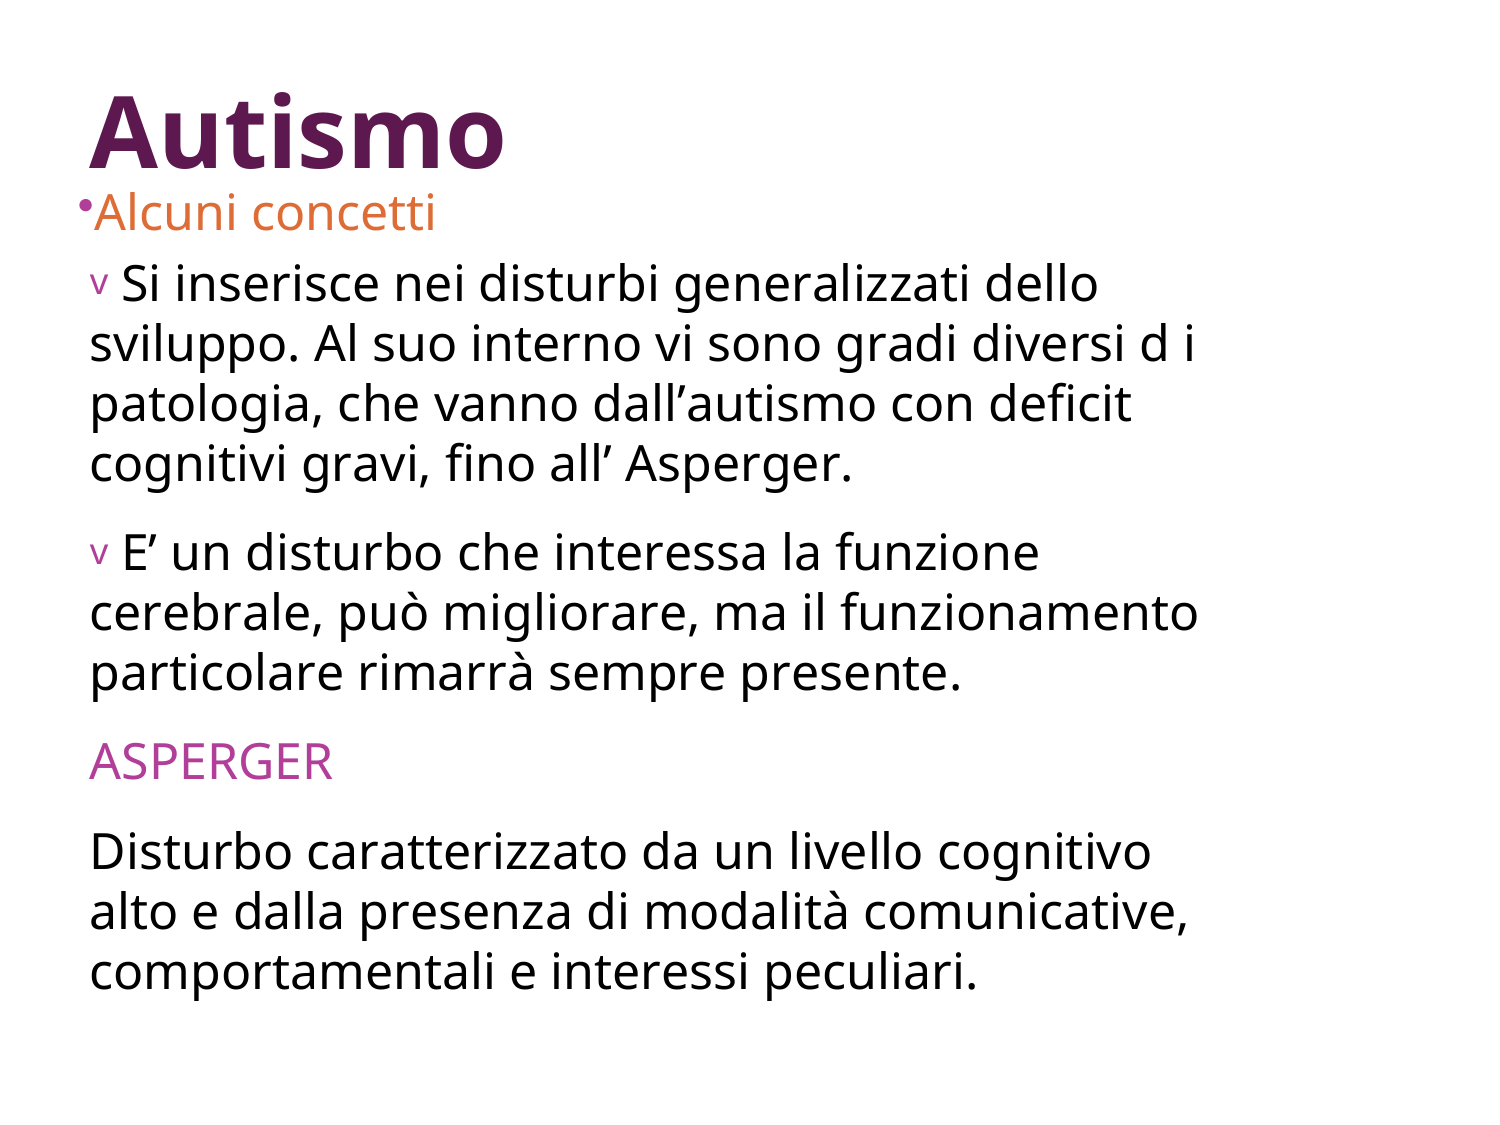

# Autismo
Alcuni concetti
 Si inserisce nei disturbi generalizzati dello sviluppo. Al suo interno vi sono gradi diversi d i patologia, che vanno dall’autismo con deficit cognitivi gravi, fino all’ Asperger.
 E’ un disturbo che interessa la funzione cerebrale, può migliorare, ma il funzionamento particolare rimarrà sempre presente.
ASPERGER
Disturbo caratterizzato da un livello cognitivo alto e dalla presenza di modalità comunicative, comportamentali e interessi peculiari.